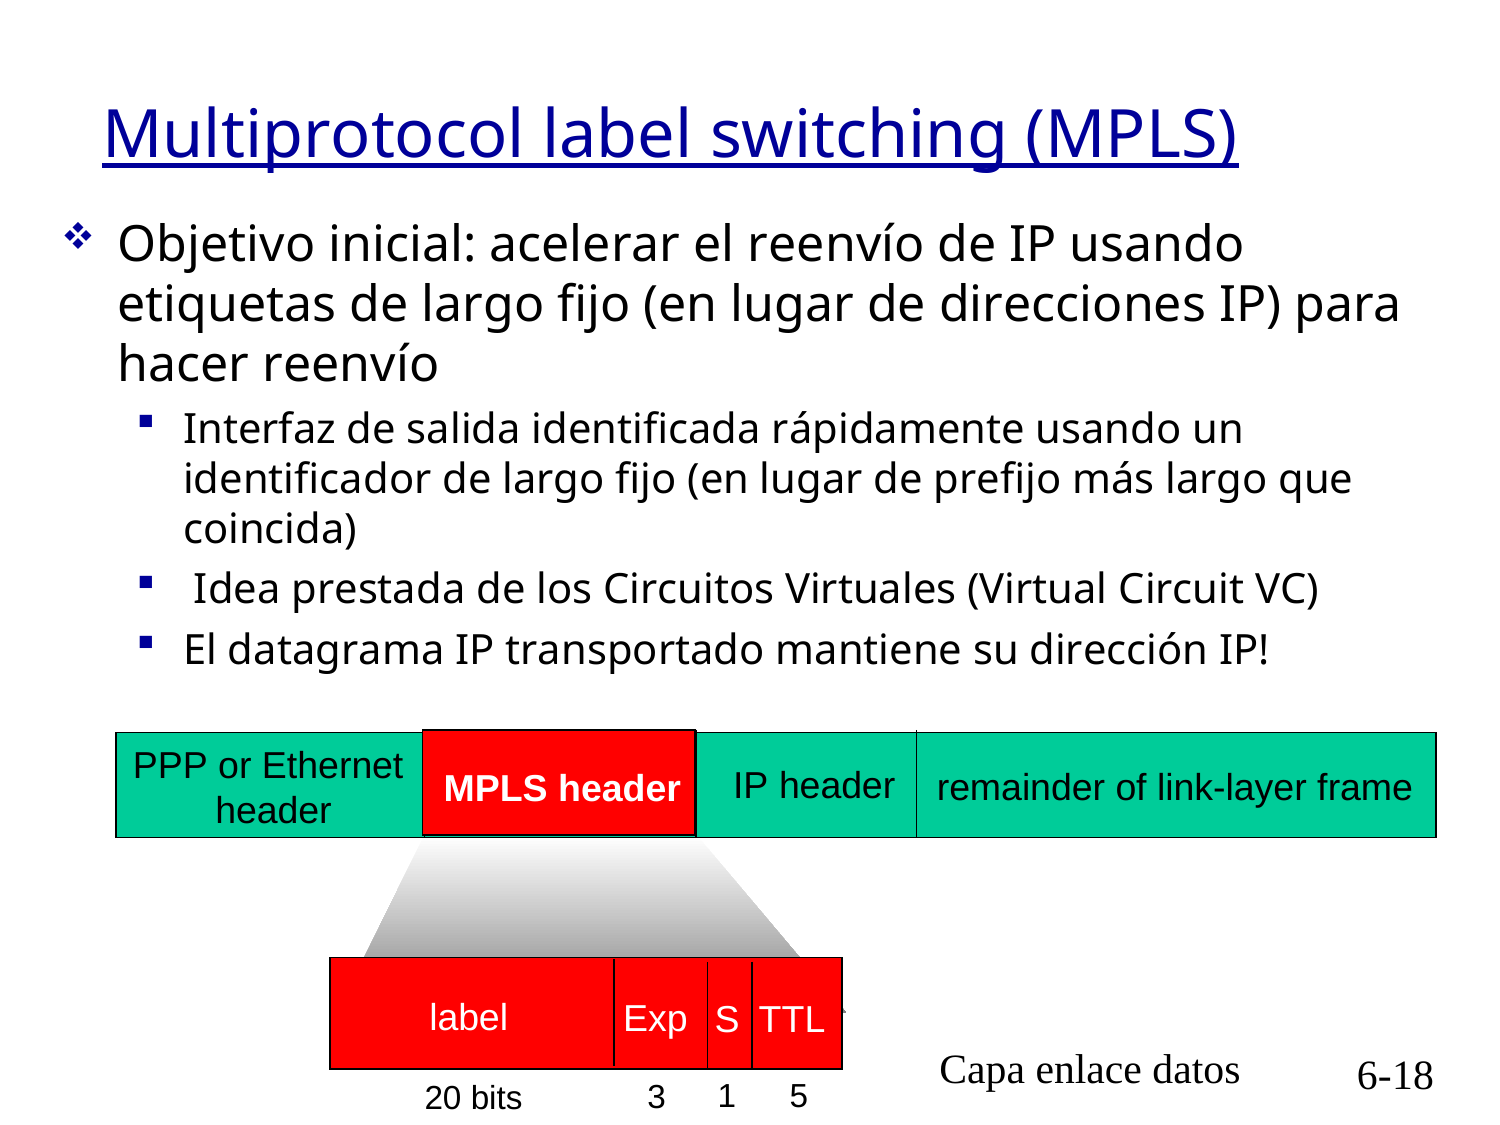

# Multiprotocol label switching (MPLS)
Objetivo inicial: acelerar el reenvío de IP usando etiquetas de largo fijo (en lugar de direcciones IP) para hacer reenvío
Interfaz de salida identificada rápidamente usando un identificador de largo fijo (en lugar de prefijo más largo que coincida)
 Idea prestada de los Circuitos Virtuales (Virtual Circuit VC)
El datagrama IP transportado mantiene su dirección IP!
PPP or Ethernet
header
IP header
remainder of link-layer frame
MPLS header
label
Exp
TTL
S
18
5
1
3
20 bits